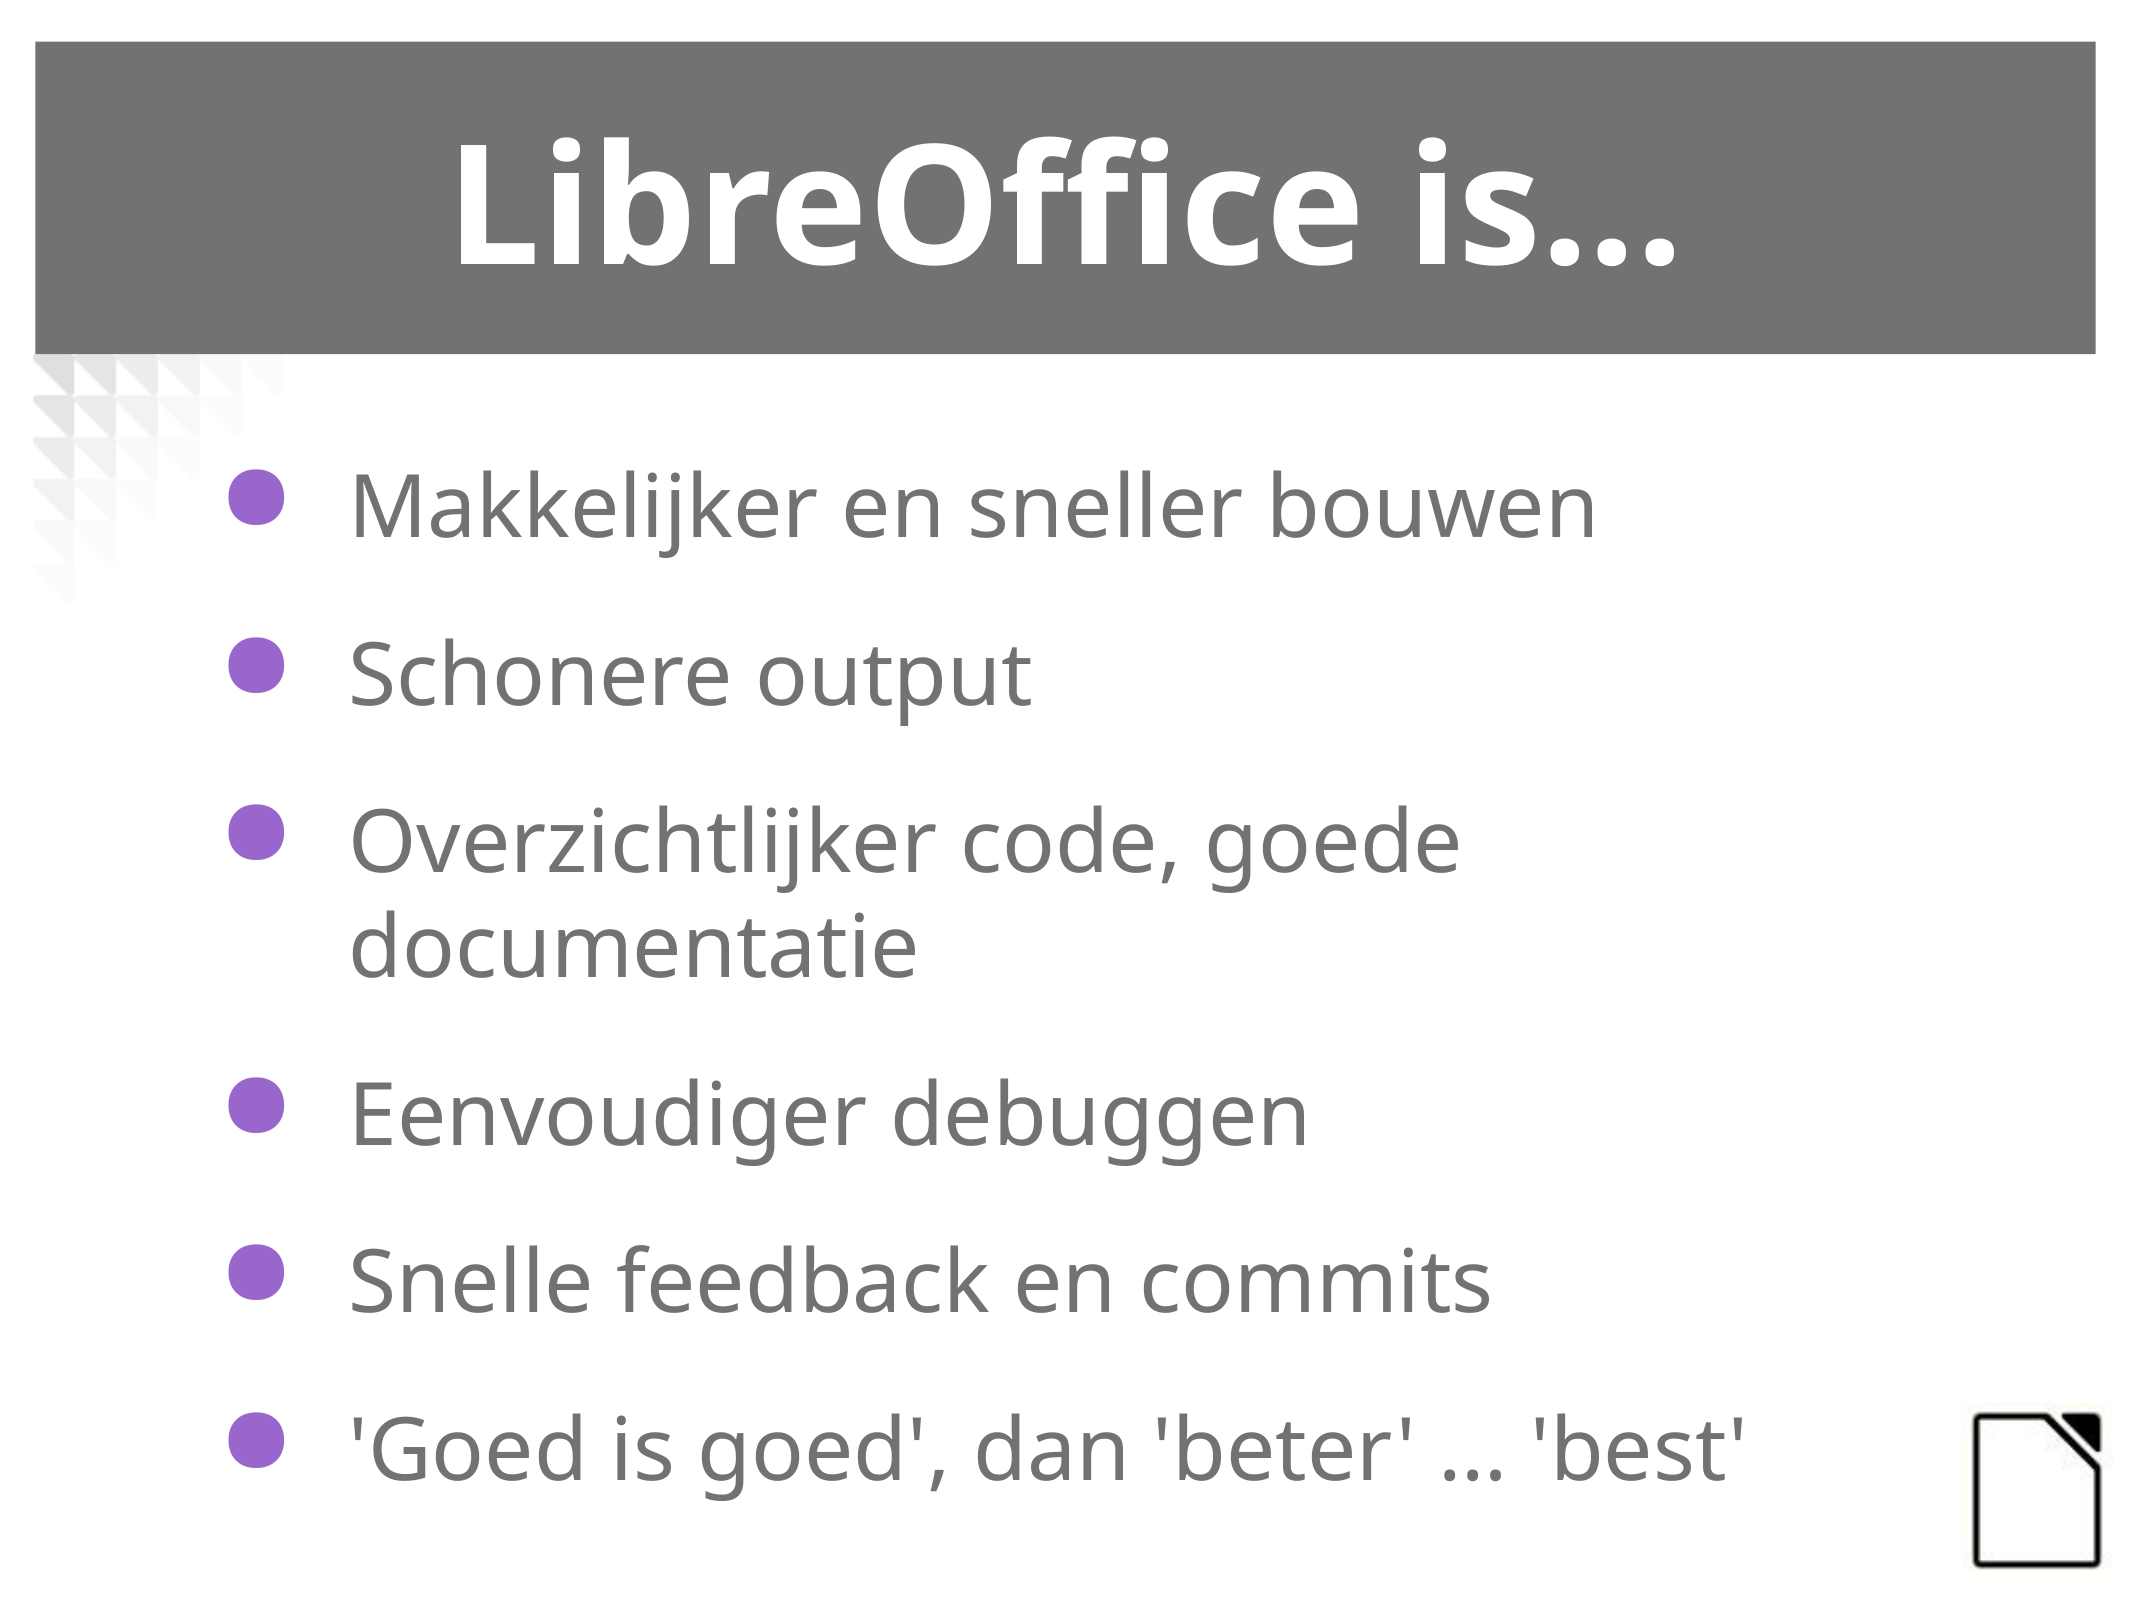

# LibreOffice is...
Makkelijker en sneller bouwen
Schonere output
Overzichtlijker code, goede documentatie
Eenvoudiger debuggen
Snelle feedback en commits
'Goed is goed', dan 'beter' … 'best'